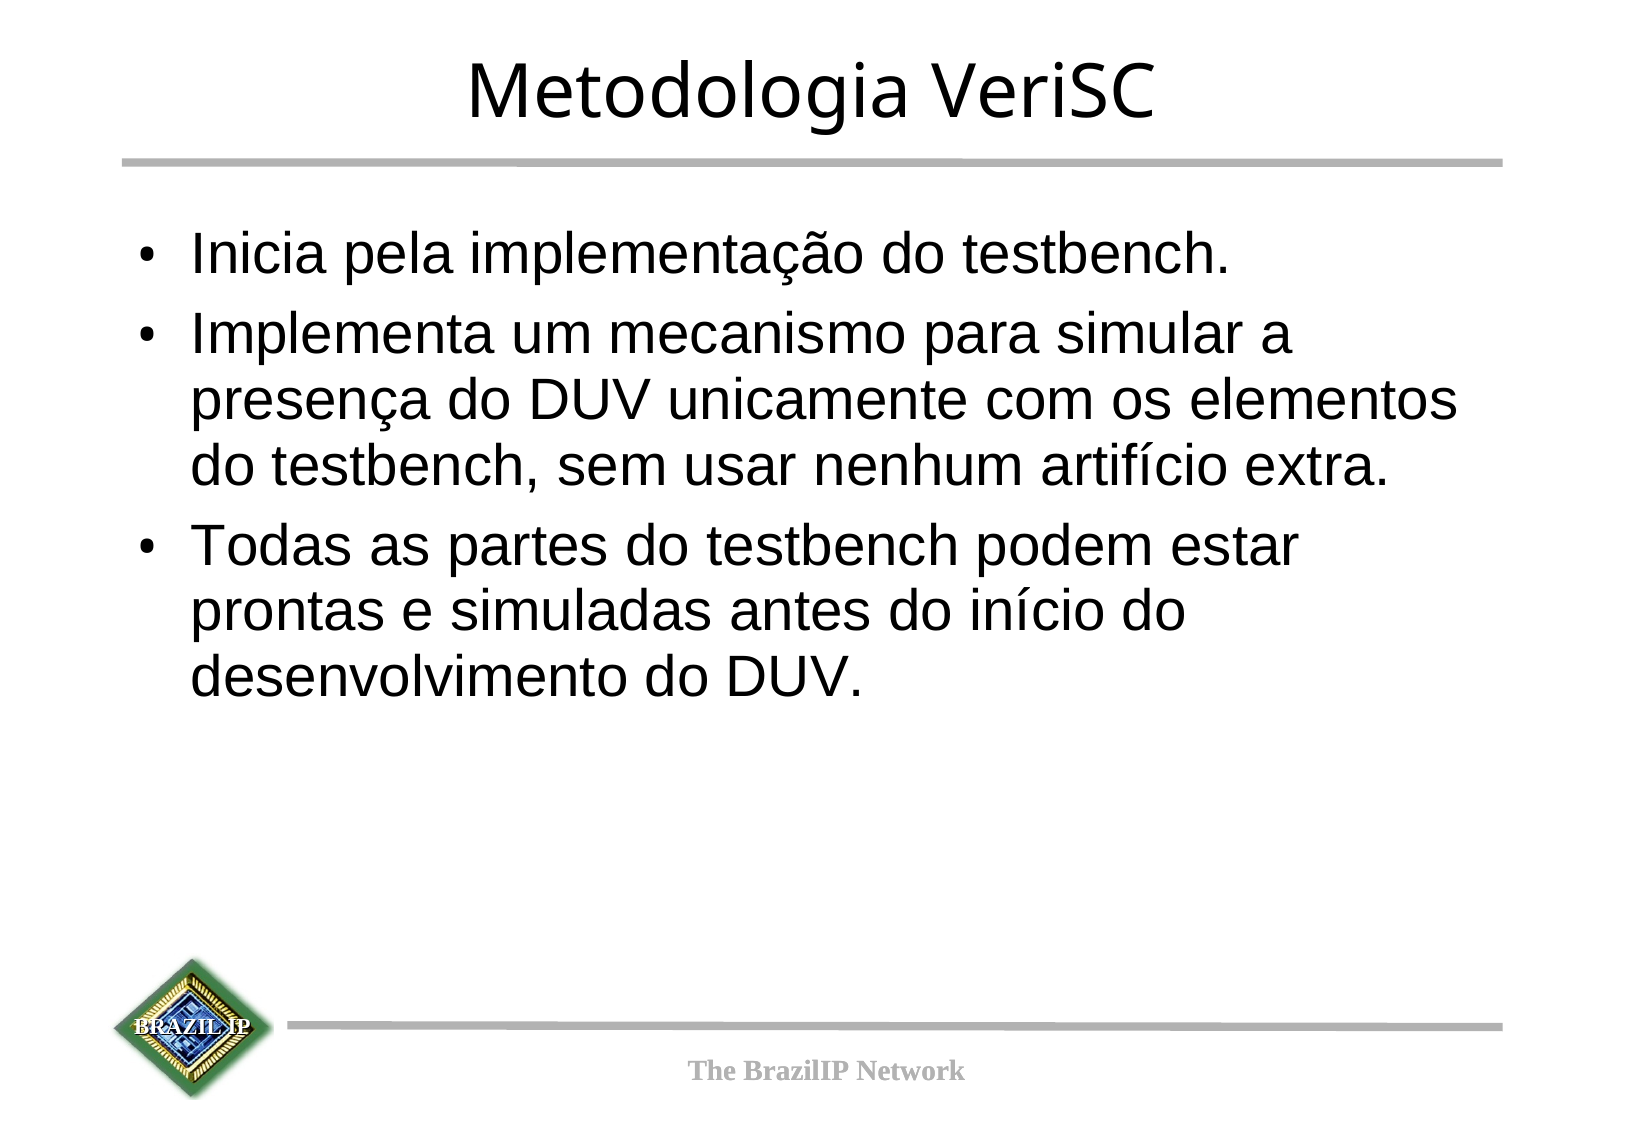

# Metodologia VeriSC
Inicia pela implementação do testbench.
Implementa um mecanismo para simular a presença do DUV unicamente com os elementos do testbench, sem usar nenhum artifício extra.
Todas as partes do testbench podem estar prontas e simuladas antes do início do desenvolvimento do DUV.